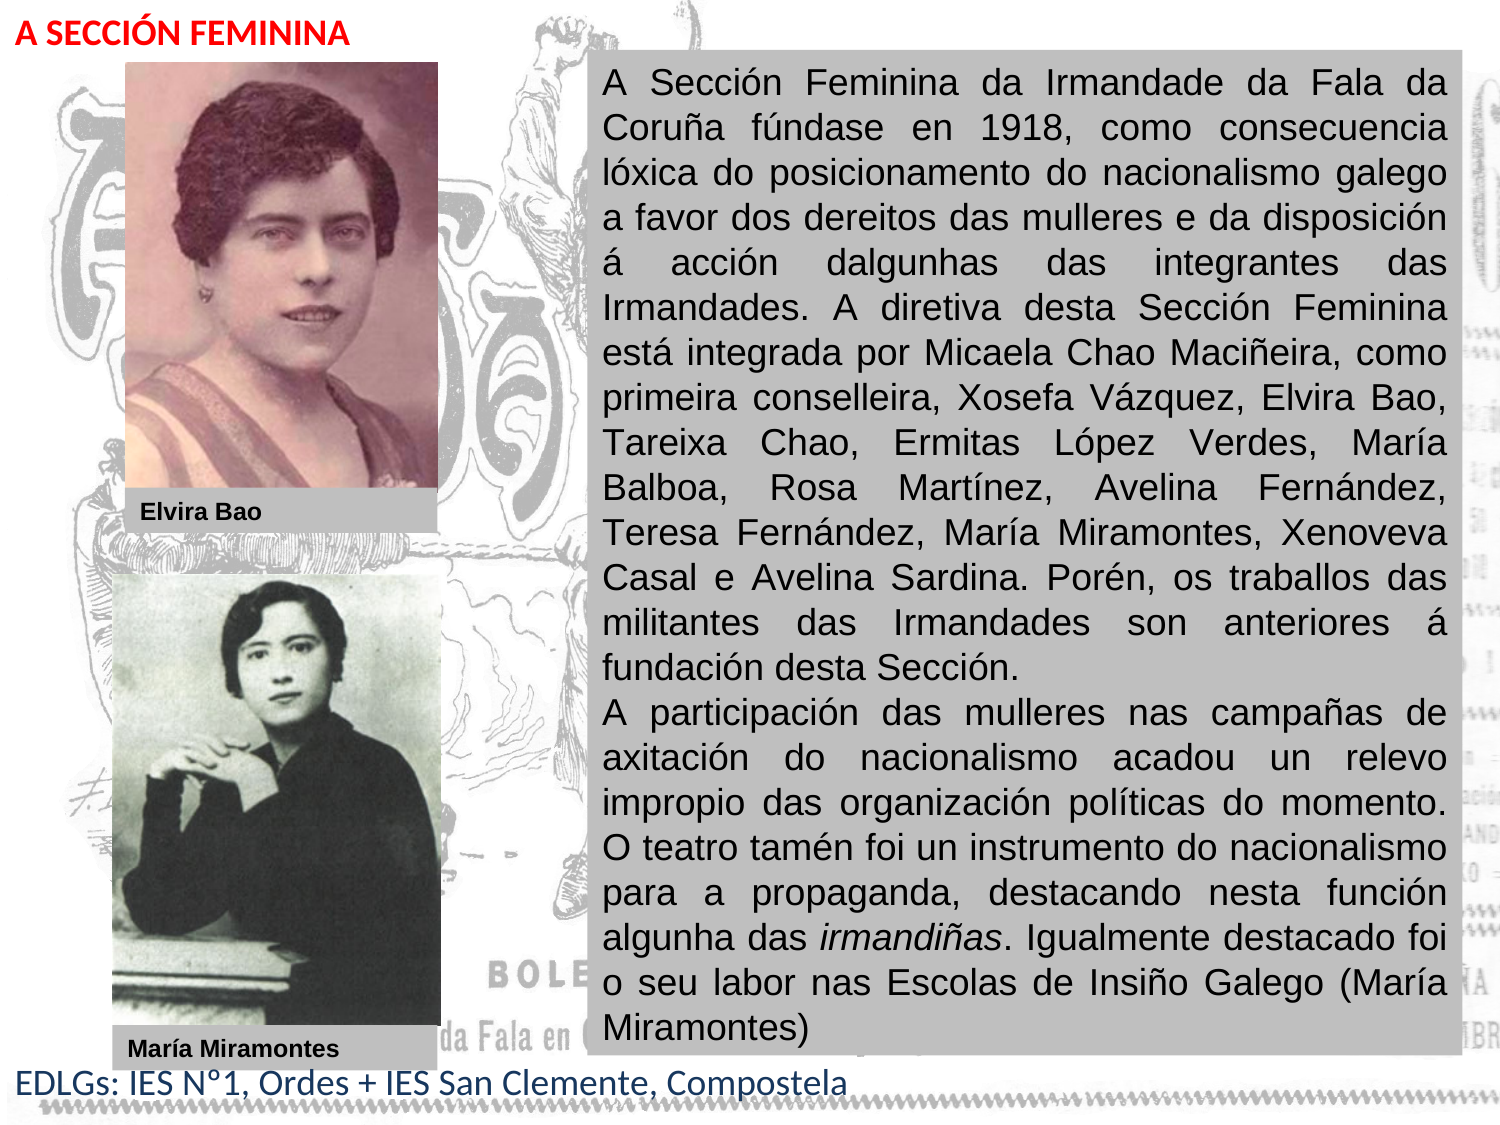

A SECCIÓN FEMININA
A Sección Feminina da Irmandade da Fala da Coruña fúndase en 1918, como consecuencia lóxica do posicionamento do nacionalismo galego a favor dos dereitos das mulleres e da disposición á acción dalgunhas das integrantes das Irmandades. A diretiva desta Sección Feminina está integrada por Micaela Chao Maciñeira, como primeira conselleira, Xosefa Vázquez, Elvira Bao, Tareixa Chao, Ermitas López Verdes, María Balboa, Rosa Martínez, Avelina Fernández, Teresa Fernández, María Miramontes, Xenoveva Casal e Avelina Sardina. Porén, os traballos das militantes das Irmandades son anteriores á fundación desta Sección.
A participación das mulleres nas campañas de axitación do nacionalismo acadou un relevo impropio das organización políticas do momento. O teatro tamén foi un instrumento do nacionalismo para a propaganda, destacando nesta función algunha das irmandiñas. Igualmente destacado foi o seu labor nas Escolas de Insiño Galego (María Miramontes)
Elvira Bao
María Miramontes
EDLGs: IES Nº1, Ordes + IES San Clemente, Compostela